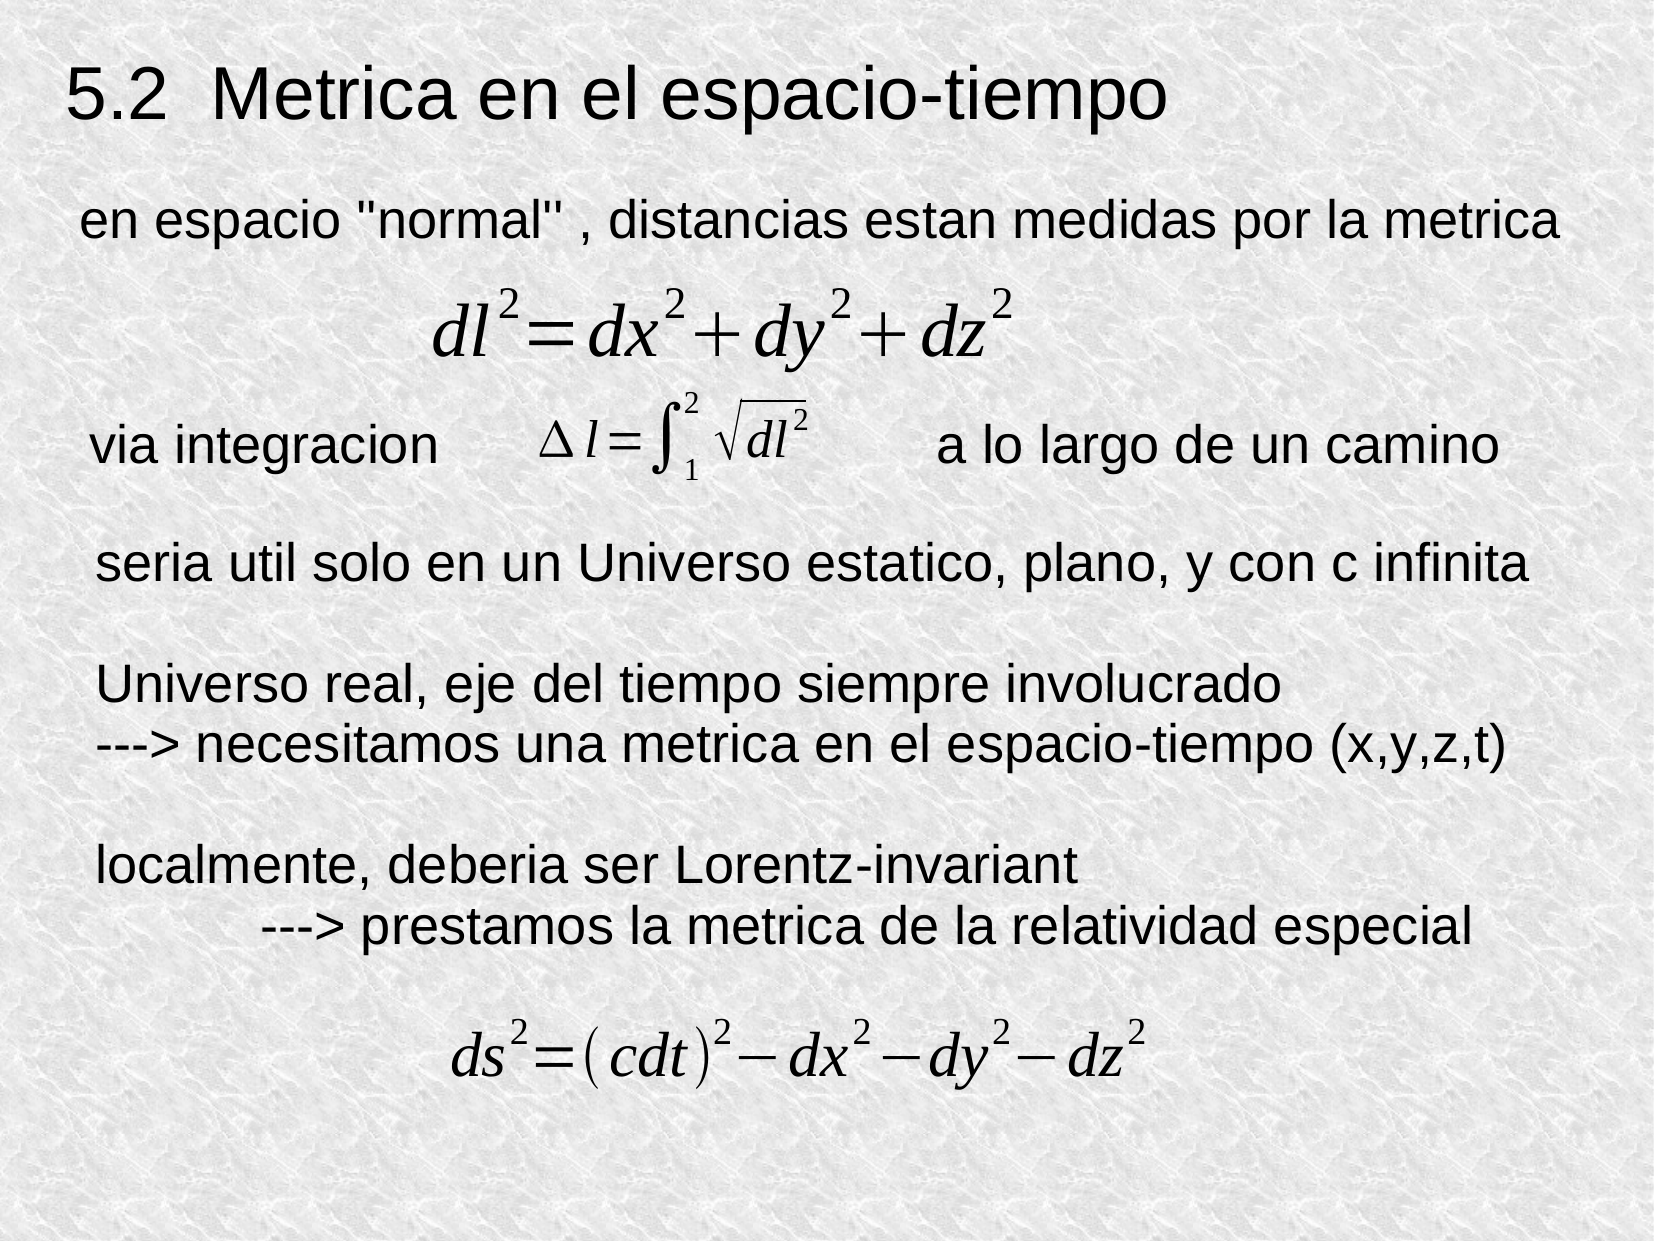

5.2 Metrica en el espacio-tiempo
en espacio ''normal'' , distancias estan medidas por la metrica
via integracion
a lo largo de un camino
seria util solo en un Universo estatico, plano, y con c infinita
Universo real, eje del tiempo siempre involucrado
---> necesitamos una metrica en el espacio-tiempo (x,y,z,t)
localmente, deberia ser Lorentz-invariant
 ---> prestamos la metrica de la relatividad especial